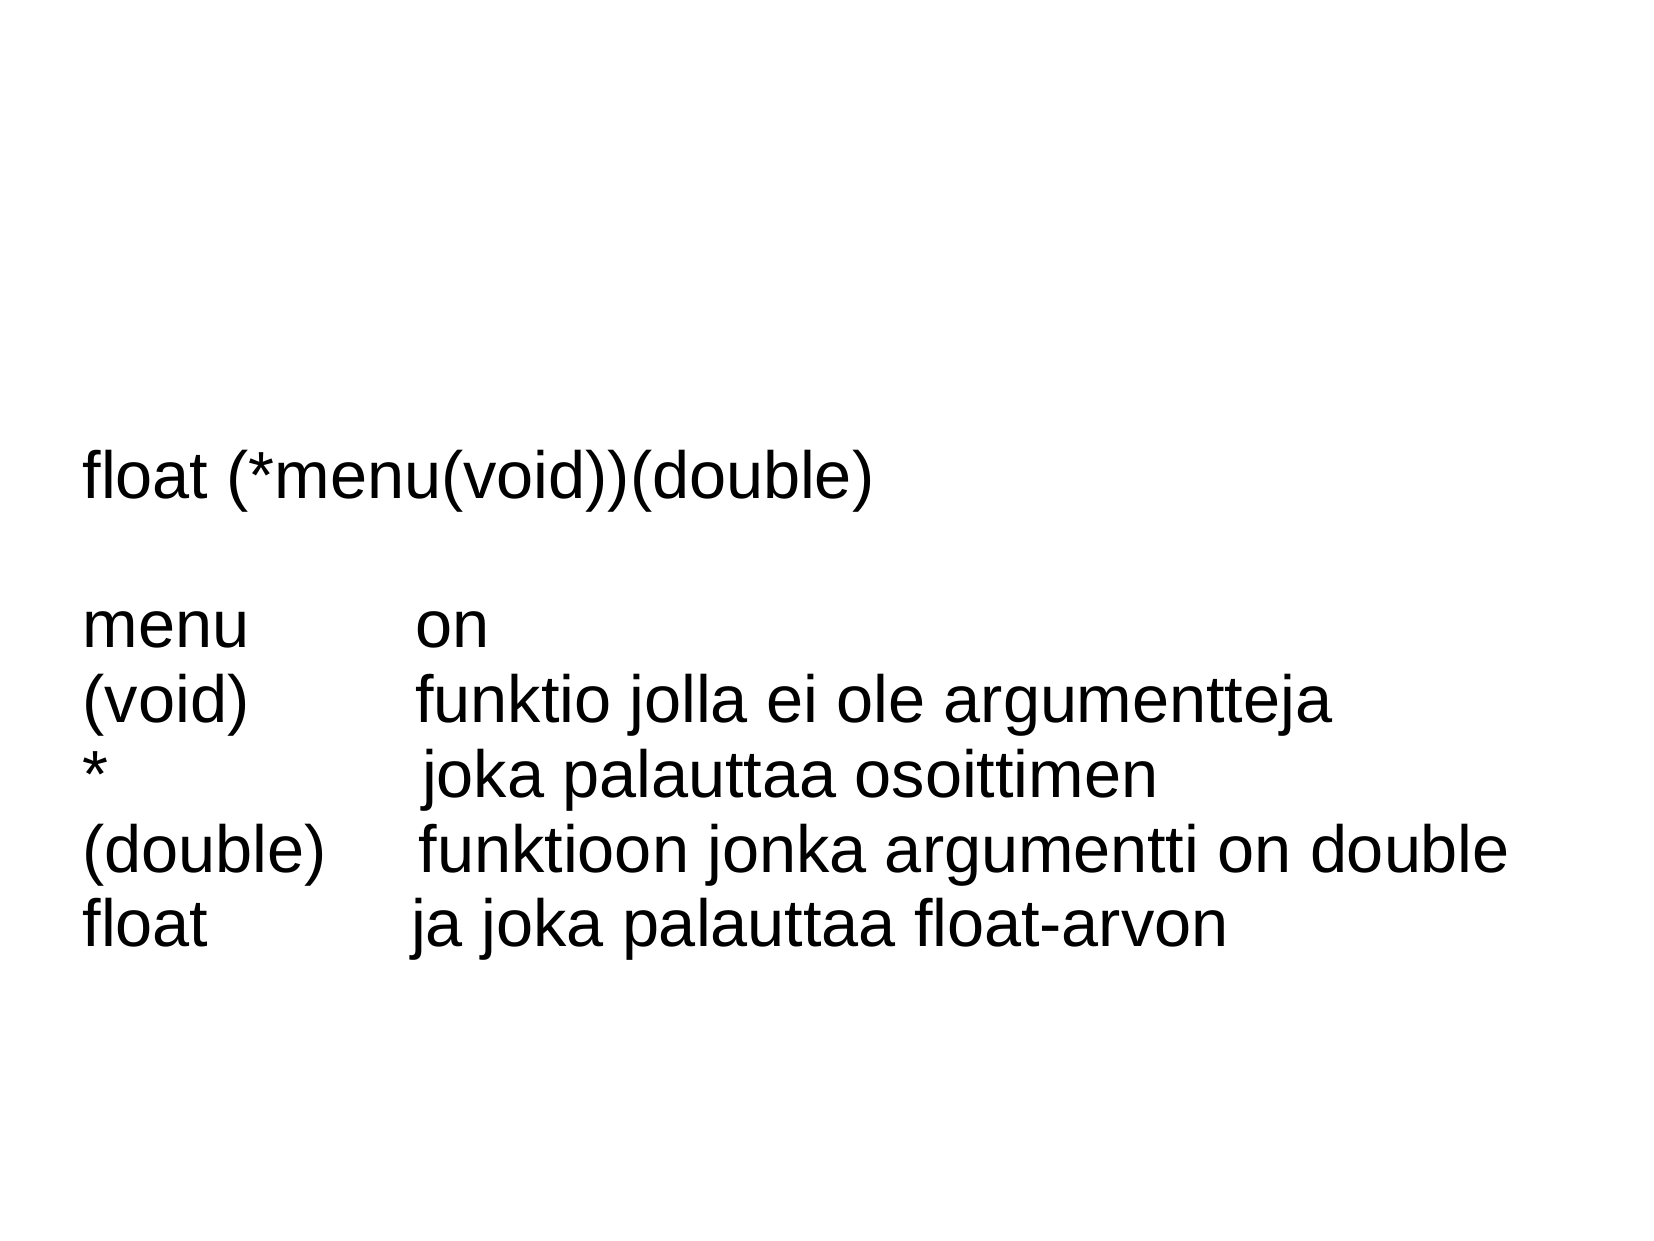

float (*menu(void))(double)
menu on
(void) funktio jolla ei ole argumentteja
* joka palauttaa osoittimen
(double) funktioon jonka argumentti on double
float ja joka palauttaa float-arvon